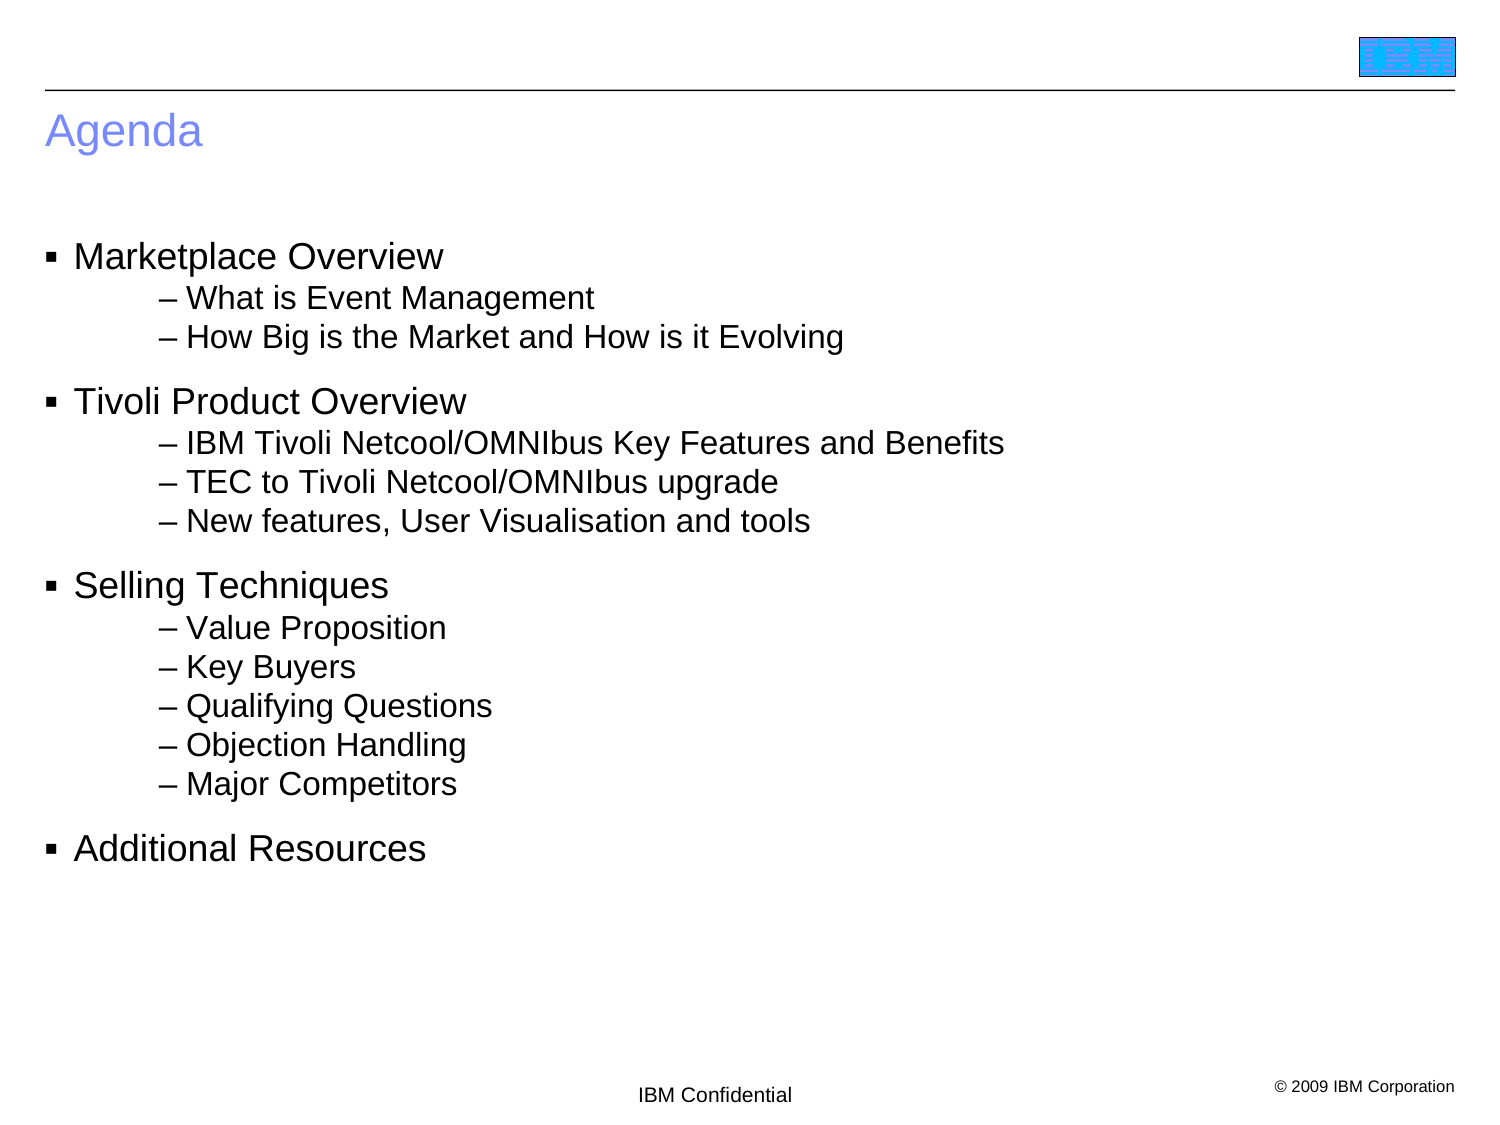

# Agenda
Marketplace Overview
What is Event Management
How Big is the Market and How is it Evolving
Tivoli Product Overview
IBM Tivoli Netcool/OMNIbus Key Features and Benefits
TEC to Tivoli Netcool/OMNIbus upgrade
New features, User Visualisation and tools
Selling Techniques
Value Proposition
Key Buyers
Qualifying Questions
Objection Handling
Major Competitors
Additional Resources